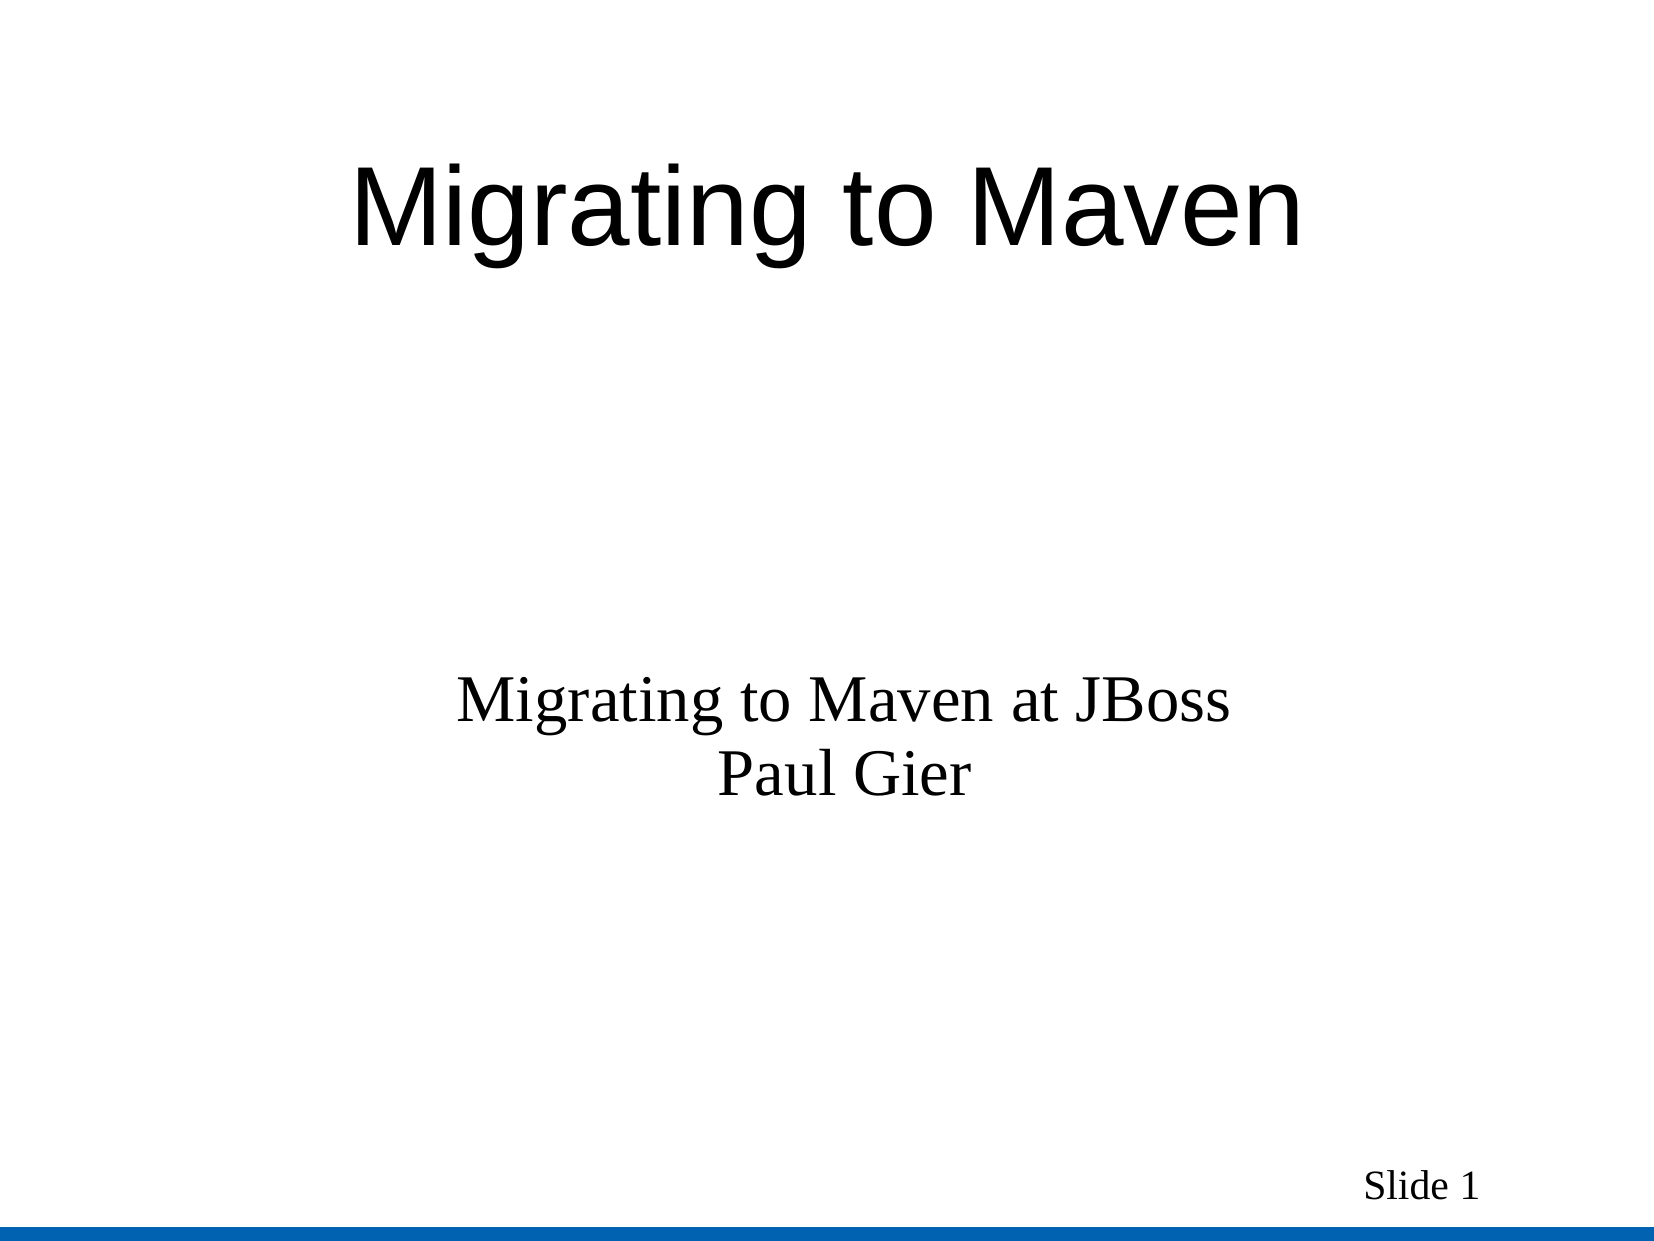

# Migrating to Maven
Migrating to Maven at JBoss
Paul Gier